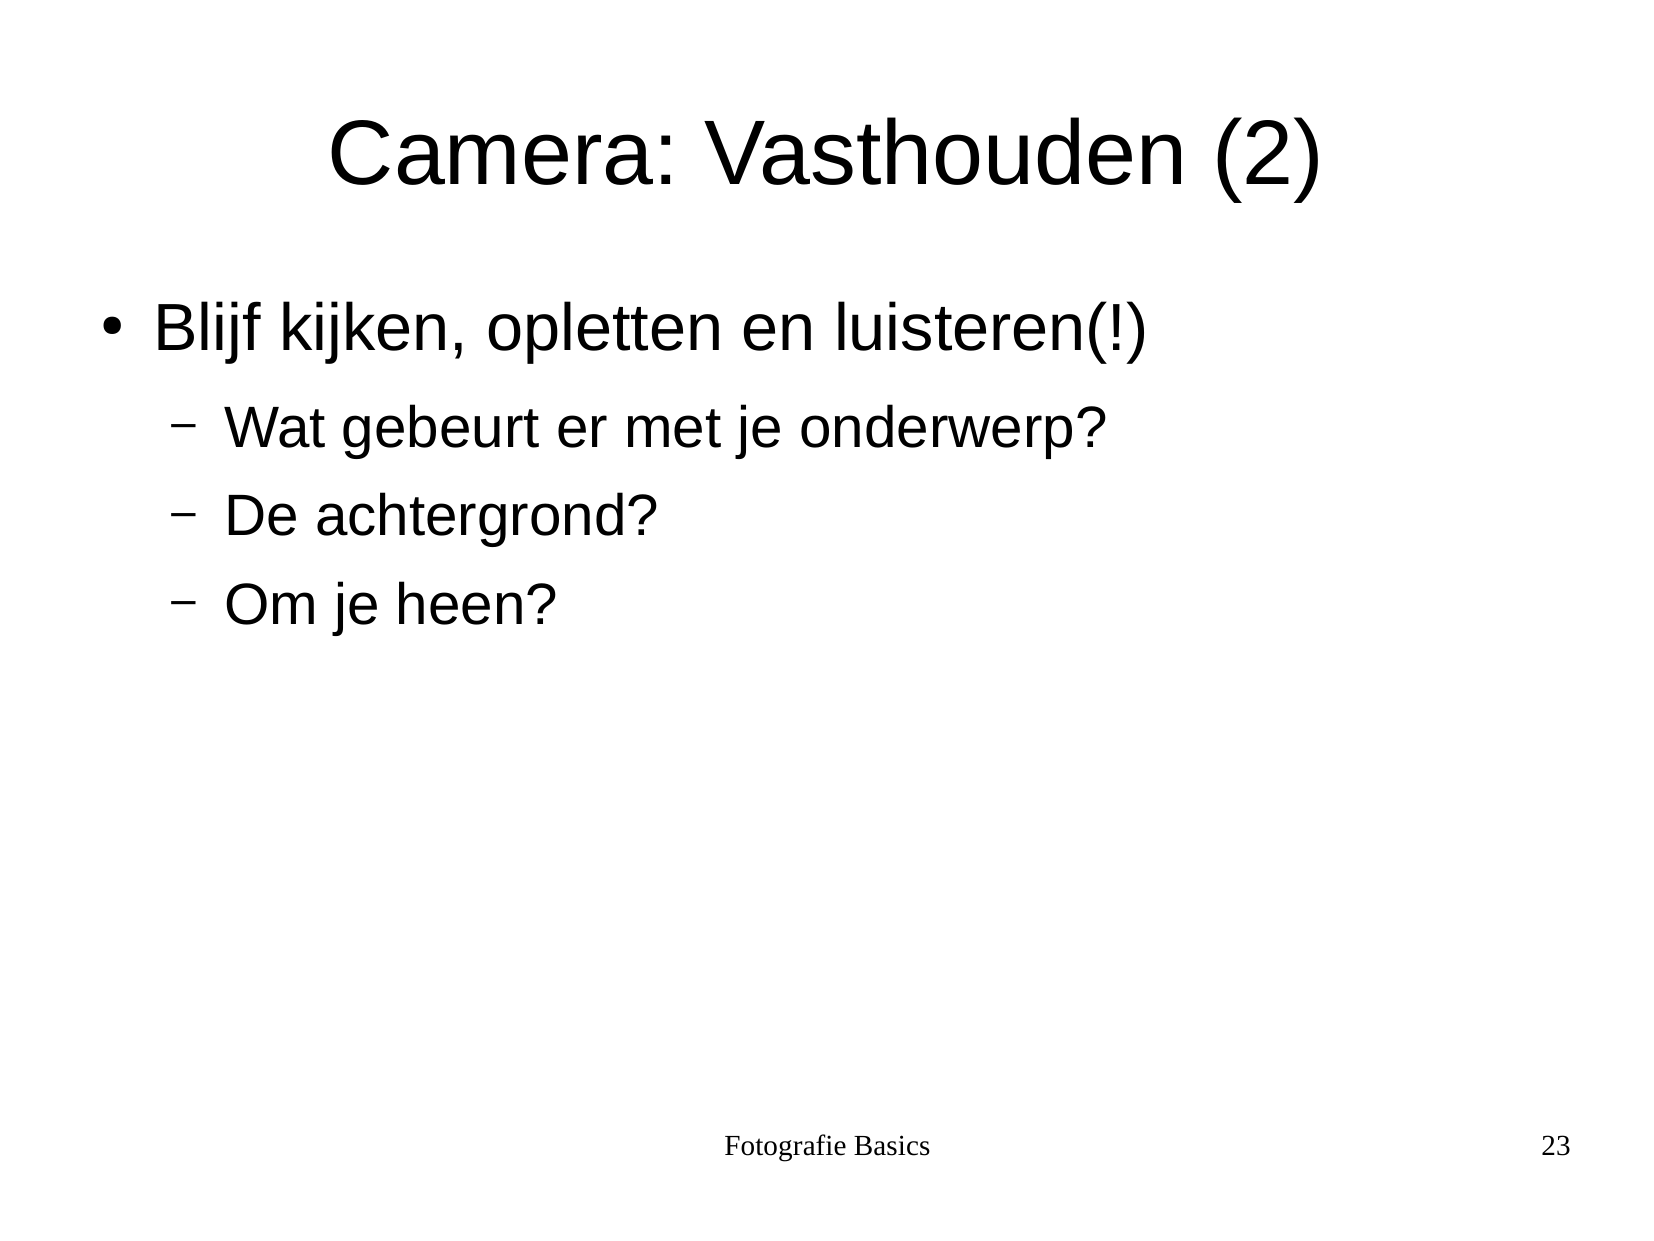

# Camera: Vasthouden (2)
Blijf kijken, opletten en luisteren(!)
Wat gebeurt er met je onderwerp?
De achtergrond?
Om je heen?
Fotografie Basics
23